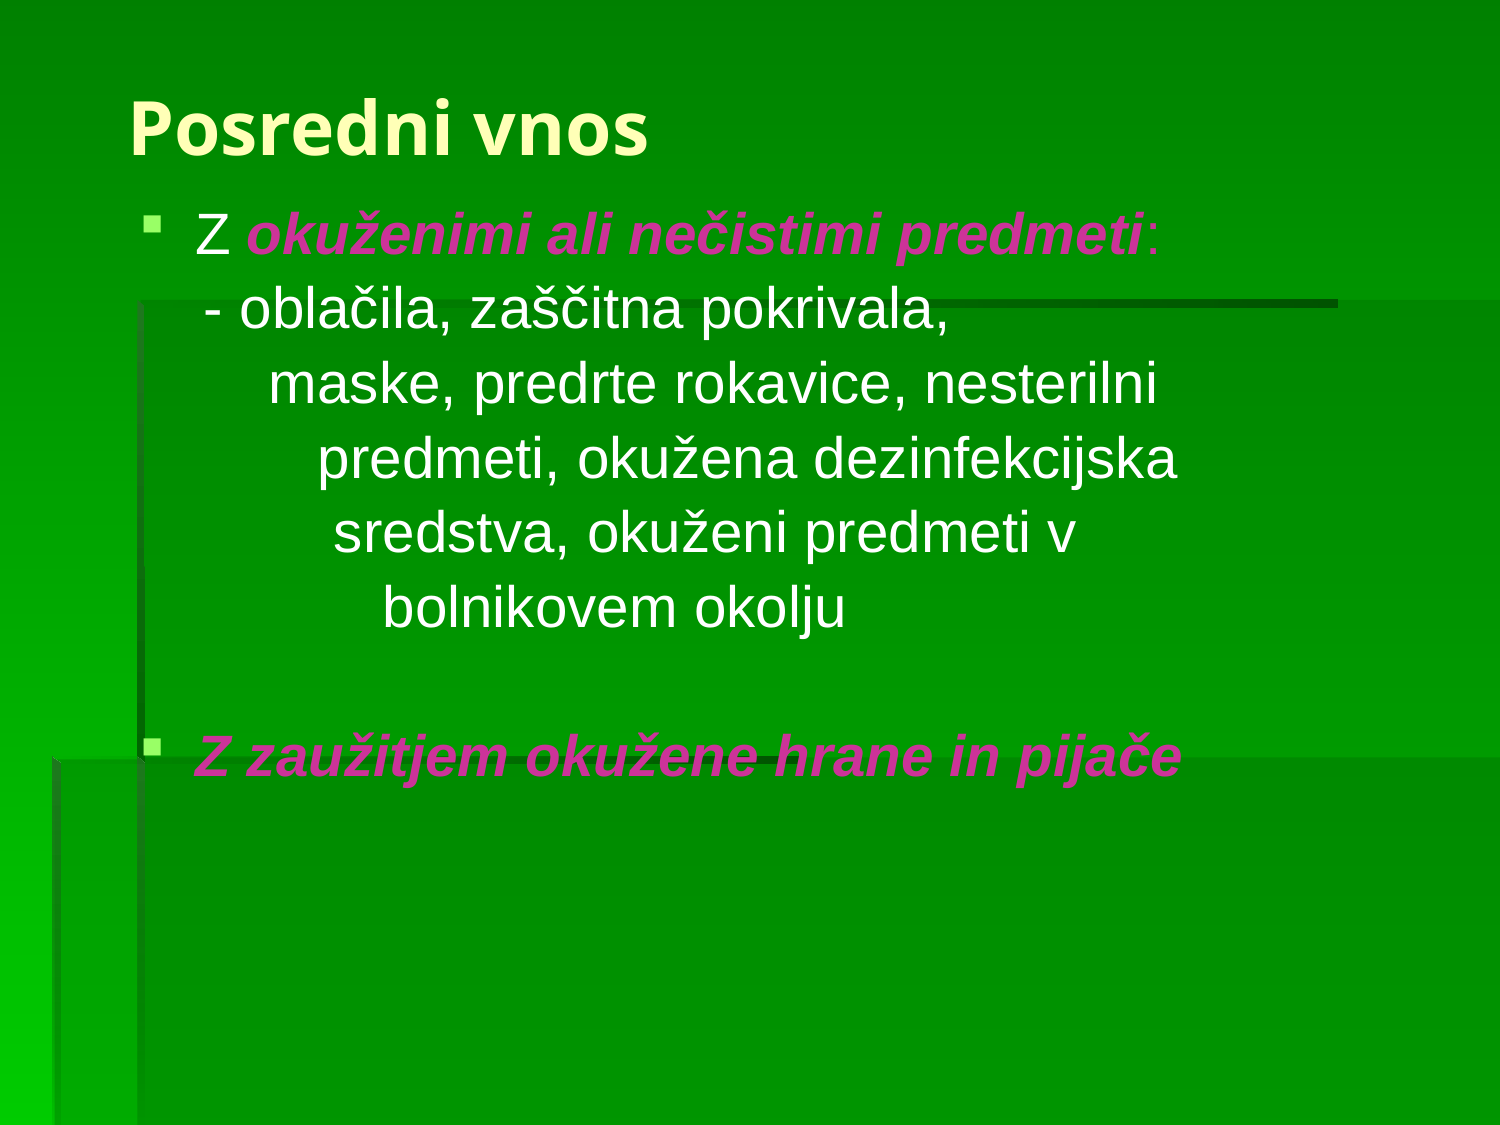

# Posredni vnos
Z okuženimi ali nečistimi predmeti:
 - oblačila, zaščitna pokrivala,
 maske, predrte rokavice, nesterilni
 predmeti, okužena dezinfekcijska
 sredstva, okuženi predmeti v
 bolnikovem okolju
Z zaužitjem okužene hrane in pijače